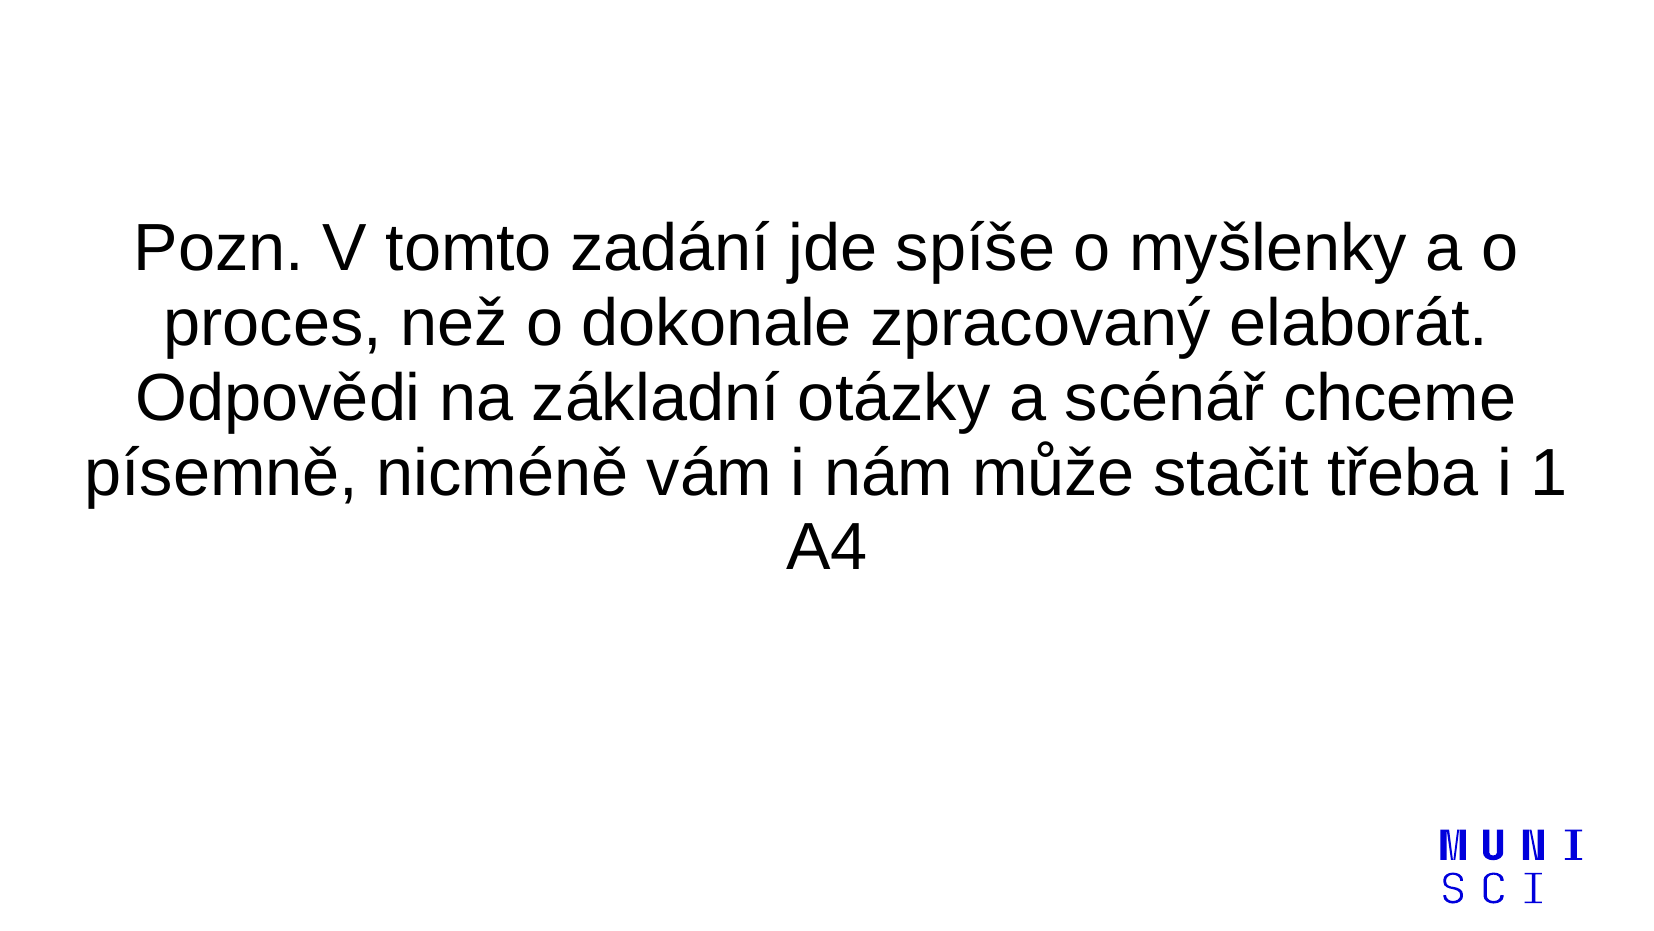

# Pozn. V tomto zadání jde spíše o myšlenky a o proces, než o dokonale zpracovaný elaborát. Odpovědi na základní otázky a scénář chceme písemně, nicméně vám i nám může stačit třeba i 1 A4